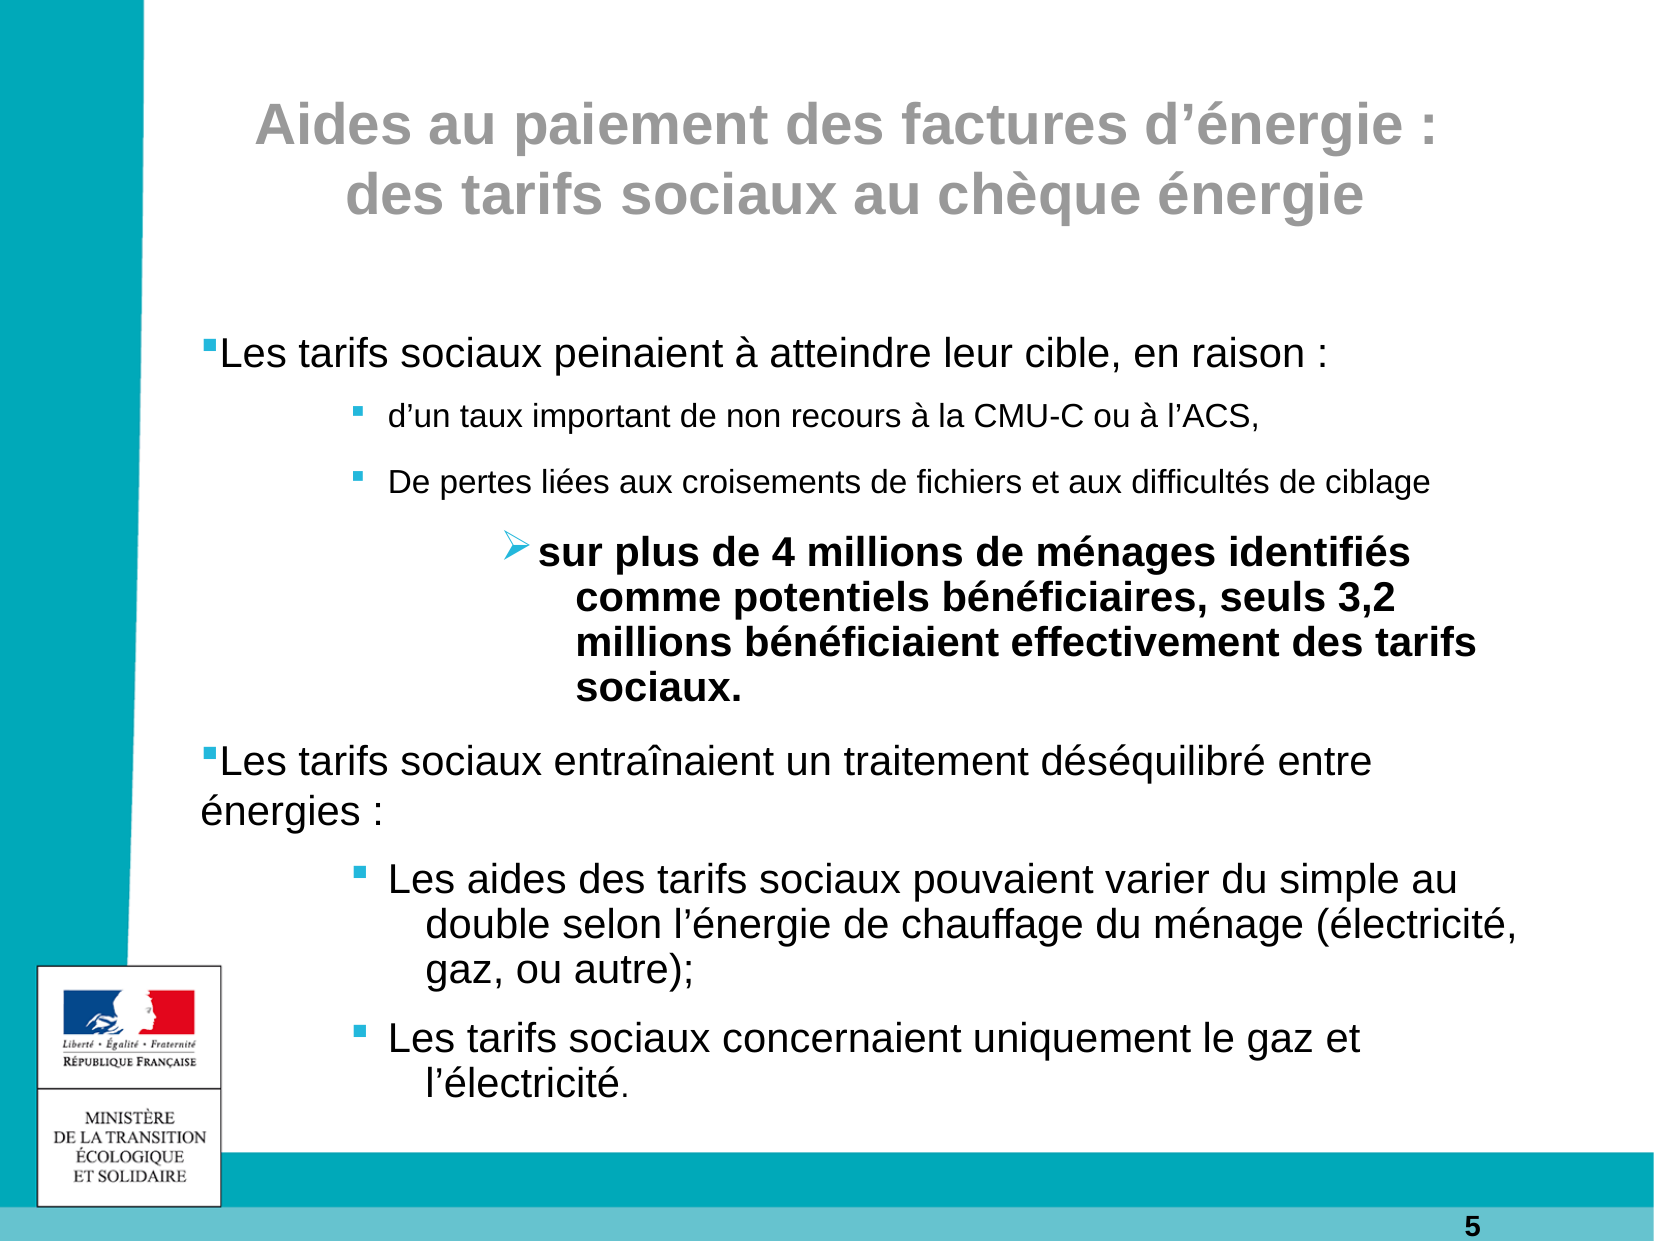

# Aides au paiement des factures d’énergie : des tarifs sociaux au chèque énergie
Les tarifs sociaux peinaient à atteindre leur cible, en raison :
d’un taux important de non recours à la CMU-C ou à l’ACS,
De pertes liées aux croisements de fichiers et aux difficultés de ciblage
sur plus de 4 millions de ménages identifiés comme potentiels bénéficiaires, seuls 3,2 millions bénéficiaient effectivement des tarifs sociaux.
Les tarifs sociaux entraînaient un traitement déséquilibré entre énergies :
Les aides des tarifs sociaux pouvaient varier du simple au double selon l’énergie de chauffage du ménage (électricité, gaz, ou autre);
Les tarifs sociaux concernaient uniquement le gaz et l’électricité.